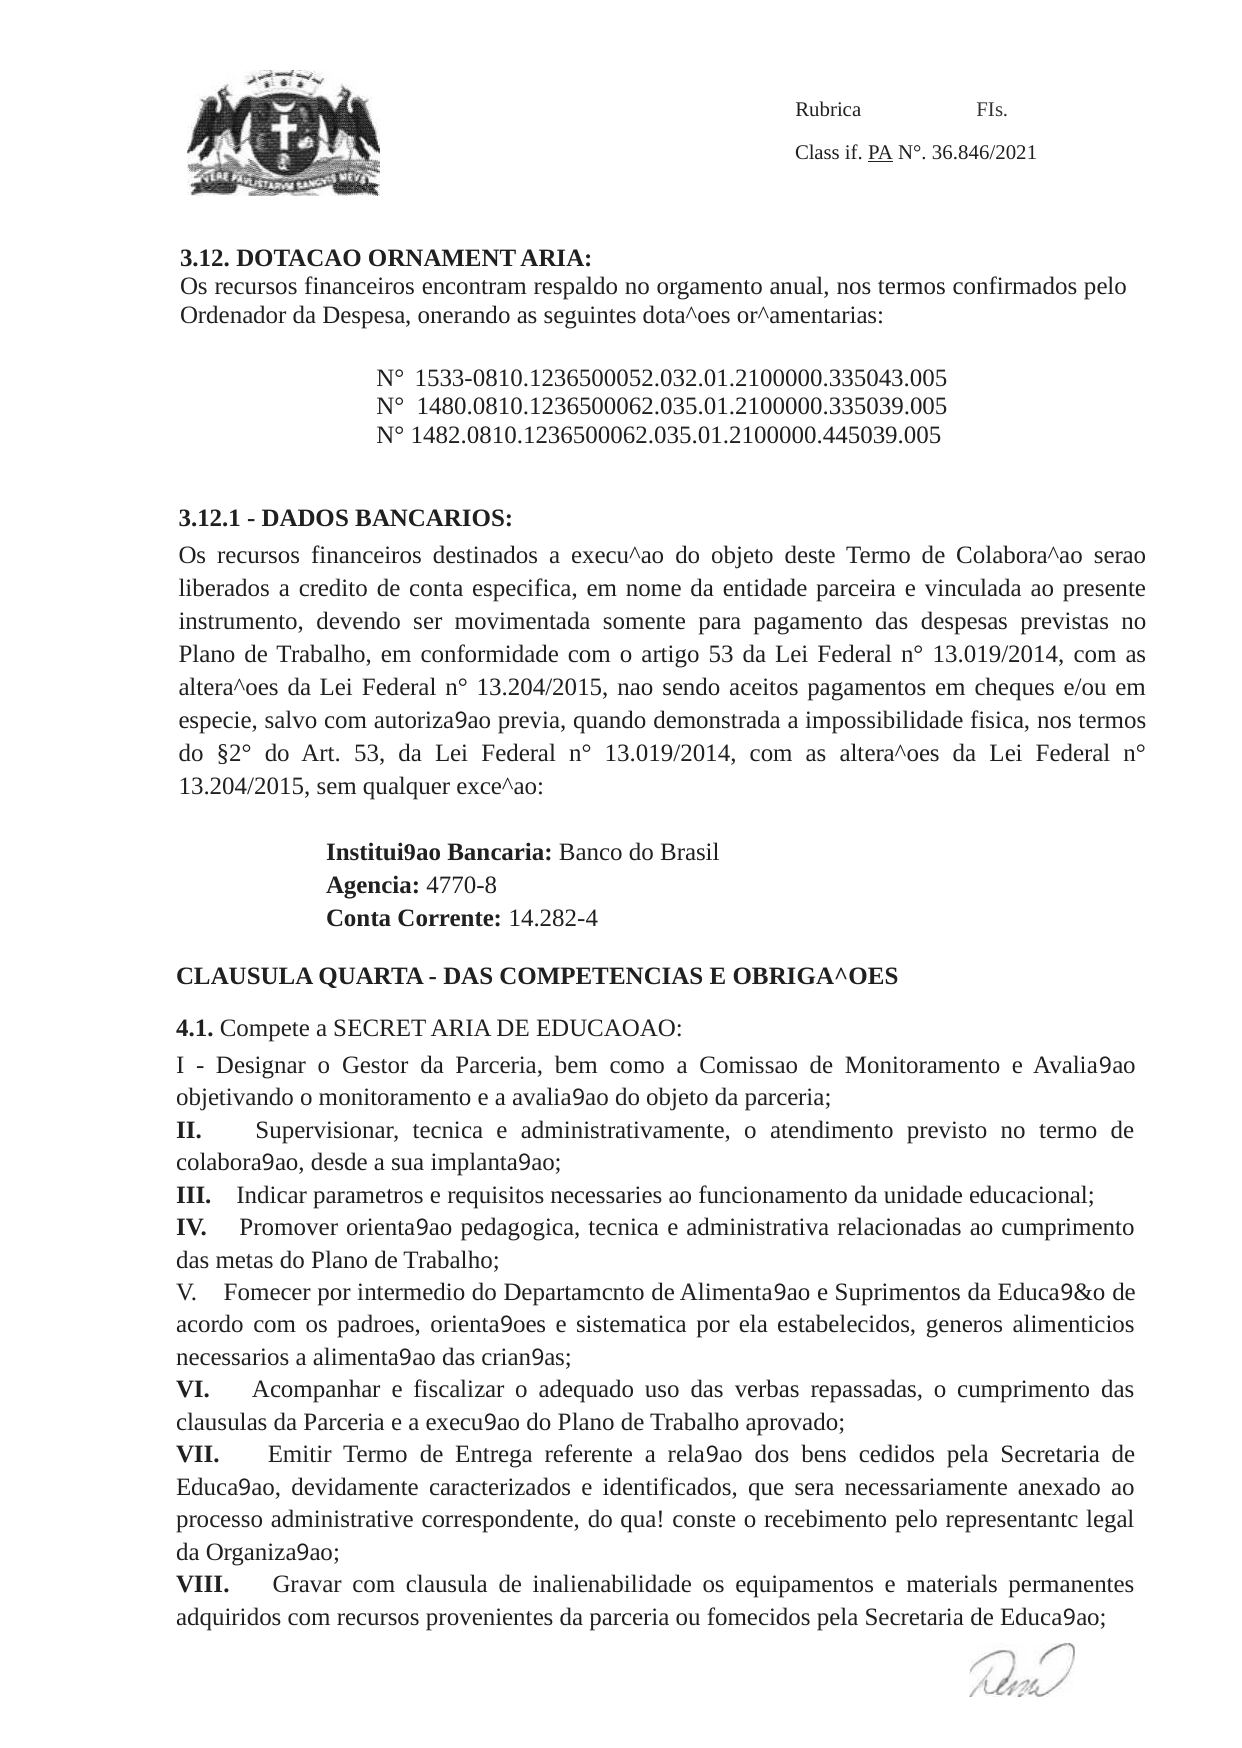

Rubrica
FIs.
Class if. PA N°. 36.846/2021
3.12. DOTACAO ORNAMENT ARIA:
Os recursos financeiros encontram respaldo no orgamento anual, nos termos confirmados pelo Ordenador da Despesa, onerando as seguintes dota^oes or^amentarias:
N° 1533-0810.1236500052.032.01.2100000.335043.005 N° 1480.0810.1236500062.035.01.2100000.335039.005 N° 1482.0810.1236500062.035.01.2100000.445039.005
3.12.1 - DADOS BANCARIOS:
Os recursos financeiros destinados a execu^ao do objeto deste Termo de Colabora^ao serao liberados a credito de conta especifica, em nome da entidade parceira e vinculada ao presente instrumento, devendo ser movimentada somente para pagamento das despesas previstas no Plano de Trabalho, em conformidade com o artigo 53 da Lei Federal n° 13.019/2014, com as altera^oes da Lei Federal n° 13.204/2015, nao sendo aceitos pagamentos em cheques e/ou em especie, salvo com autoriza9ao previa, quando demonstrada a impossibilidade fisica, nos termos do §2° do Art. 53, da Lei Federal n° 13.019/2014, com as altera^oes da Lei Federal n° 13.204/2015, sem qualquer exce^ao:
Institui9ao Bancaria: Banco do Brasil
Agencia: 4770-8
Conta Corrente: 14.282-4
CLAUSULA QUARTA - DAS COMPETENCIAS E OBRIGA^OES
4.1. Compete a SECRET ARIA DE EDUCAOAO:
I - Designar o Gestor da Parceria, bem como a Comissao de Monitoramento e Avalia9ao objetivando o monitoramento e a avalia9ao do objeto da parceria;
II. Supervisionar, tecnica e administrativamente, o atendimento previsto no termo de colabora9ao, desde a sua implanta9ao;
III. Indicar parametros e requisitos necessaries ao funcionamento da unidade educacional;
IV. Promover orienta9ao pedagogica, tecnica e administrativa relacionadas ao cumprimento das metas do Plano de Trabalho;
V. Fomecer por intermedio do Departamcnto de Alimenta9ao e Suprimentos da Educa9&o de acordo com os padroes, orienta9oes e sistematica por ela estabelecidos, generos alimenticios necessarios a alimenta9ao das crian9as;
VI. Acompanhar e fiscalizar o adequado uso das verbas repassadas, o cumprimento das clausulas da Parceria e a execu9ao do Plano de Trabalho aprovado;
VII. Emitir Termo de Entrega referente a rela9ao dos bens cedidos pela Secretaria de Educa9ao, devidamente caracterizados e identificados, que sera necessariamente anexado ao processo administrative correspondente, do qua! conste o recebimento pelo representantc legal da Organiza9ao;
VIII. Gravar com clausula de inalienabilidade os equipamentos e materials permanentes adquiridos com recursos provenientes da parceria ou fomecidos pela Secretaria de Educa9ao;